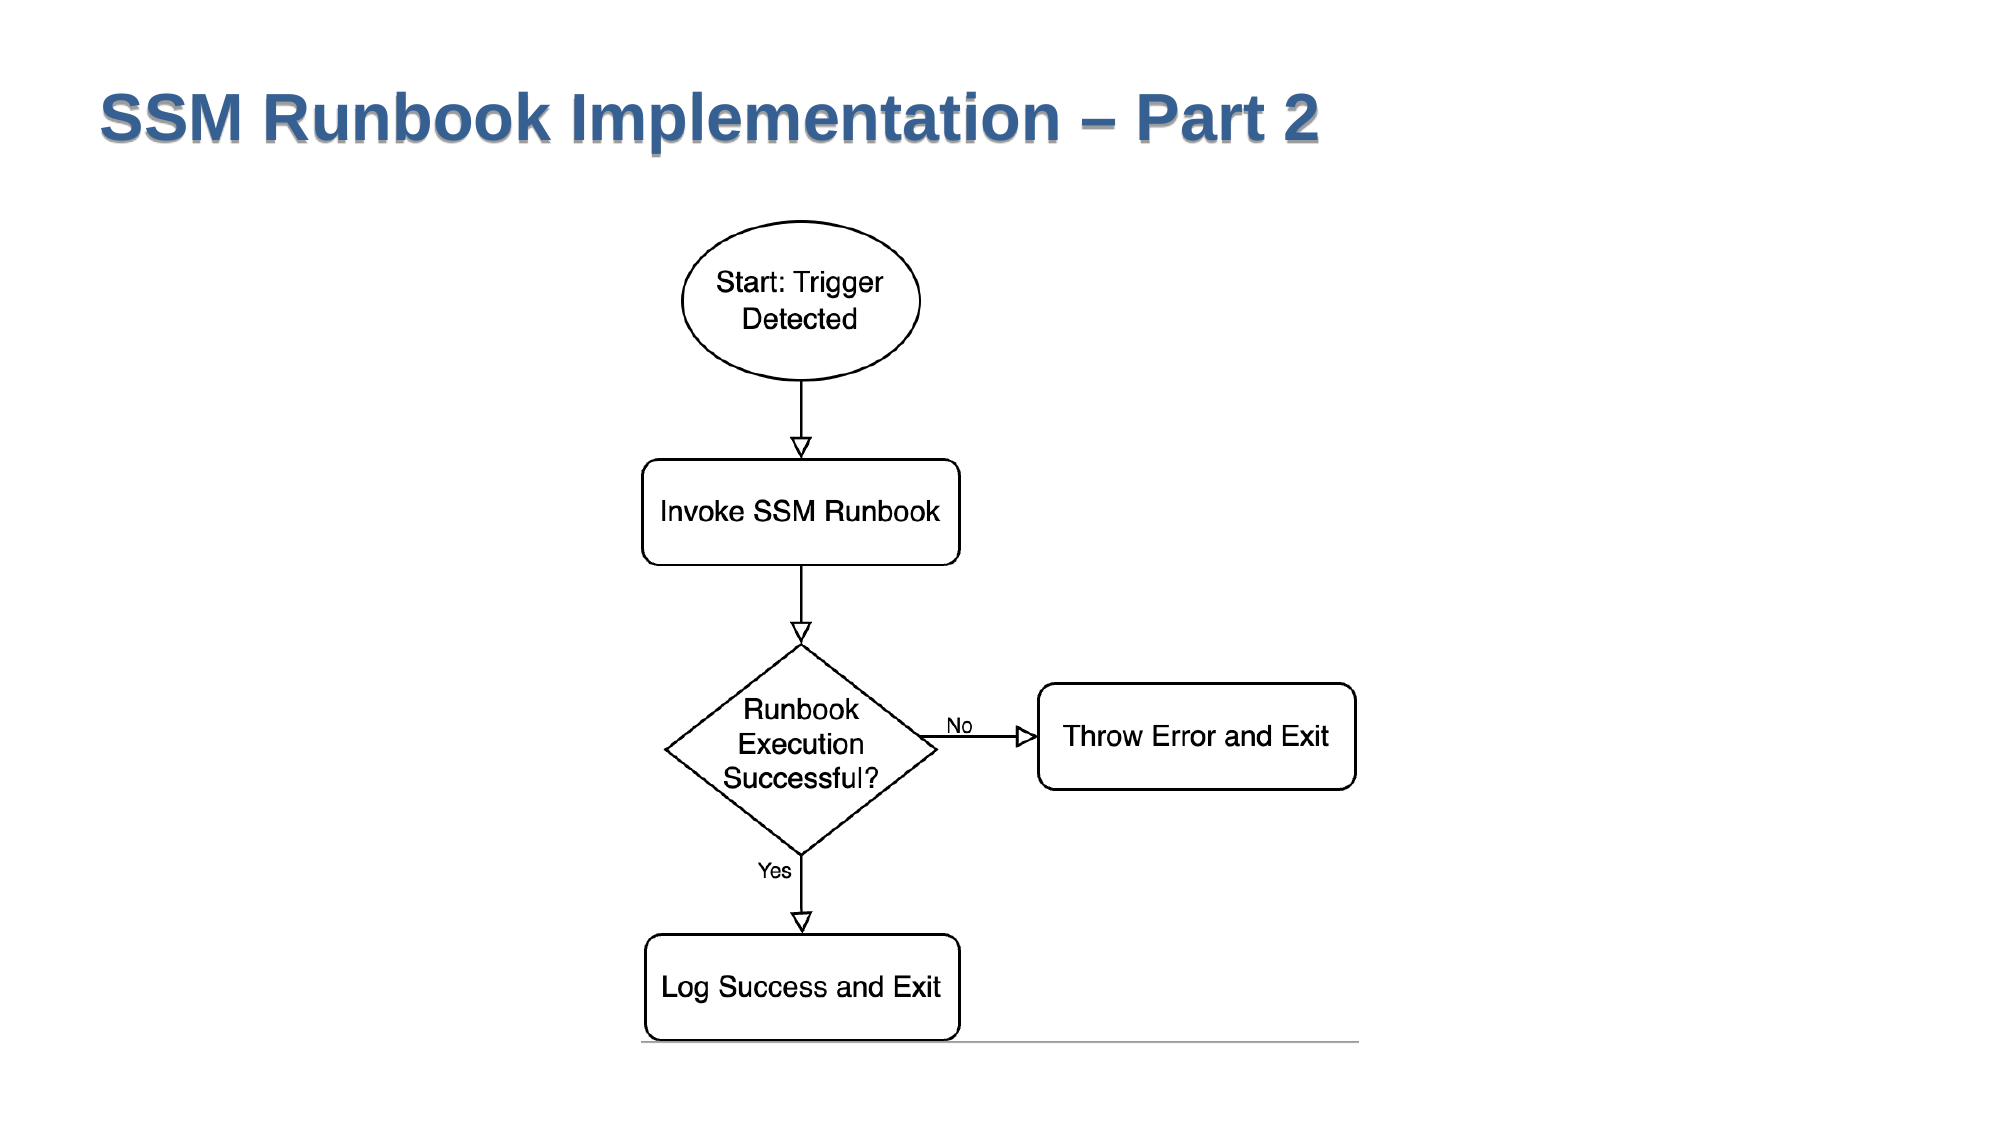

# SSM Runbook Implementation – Part 2